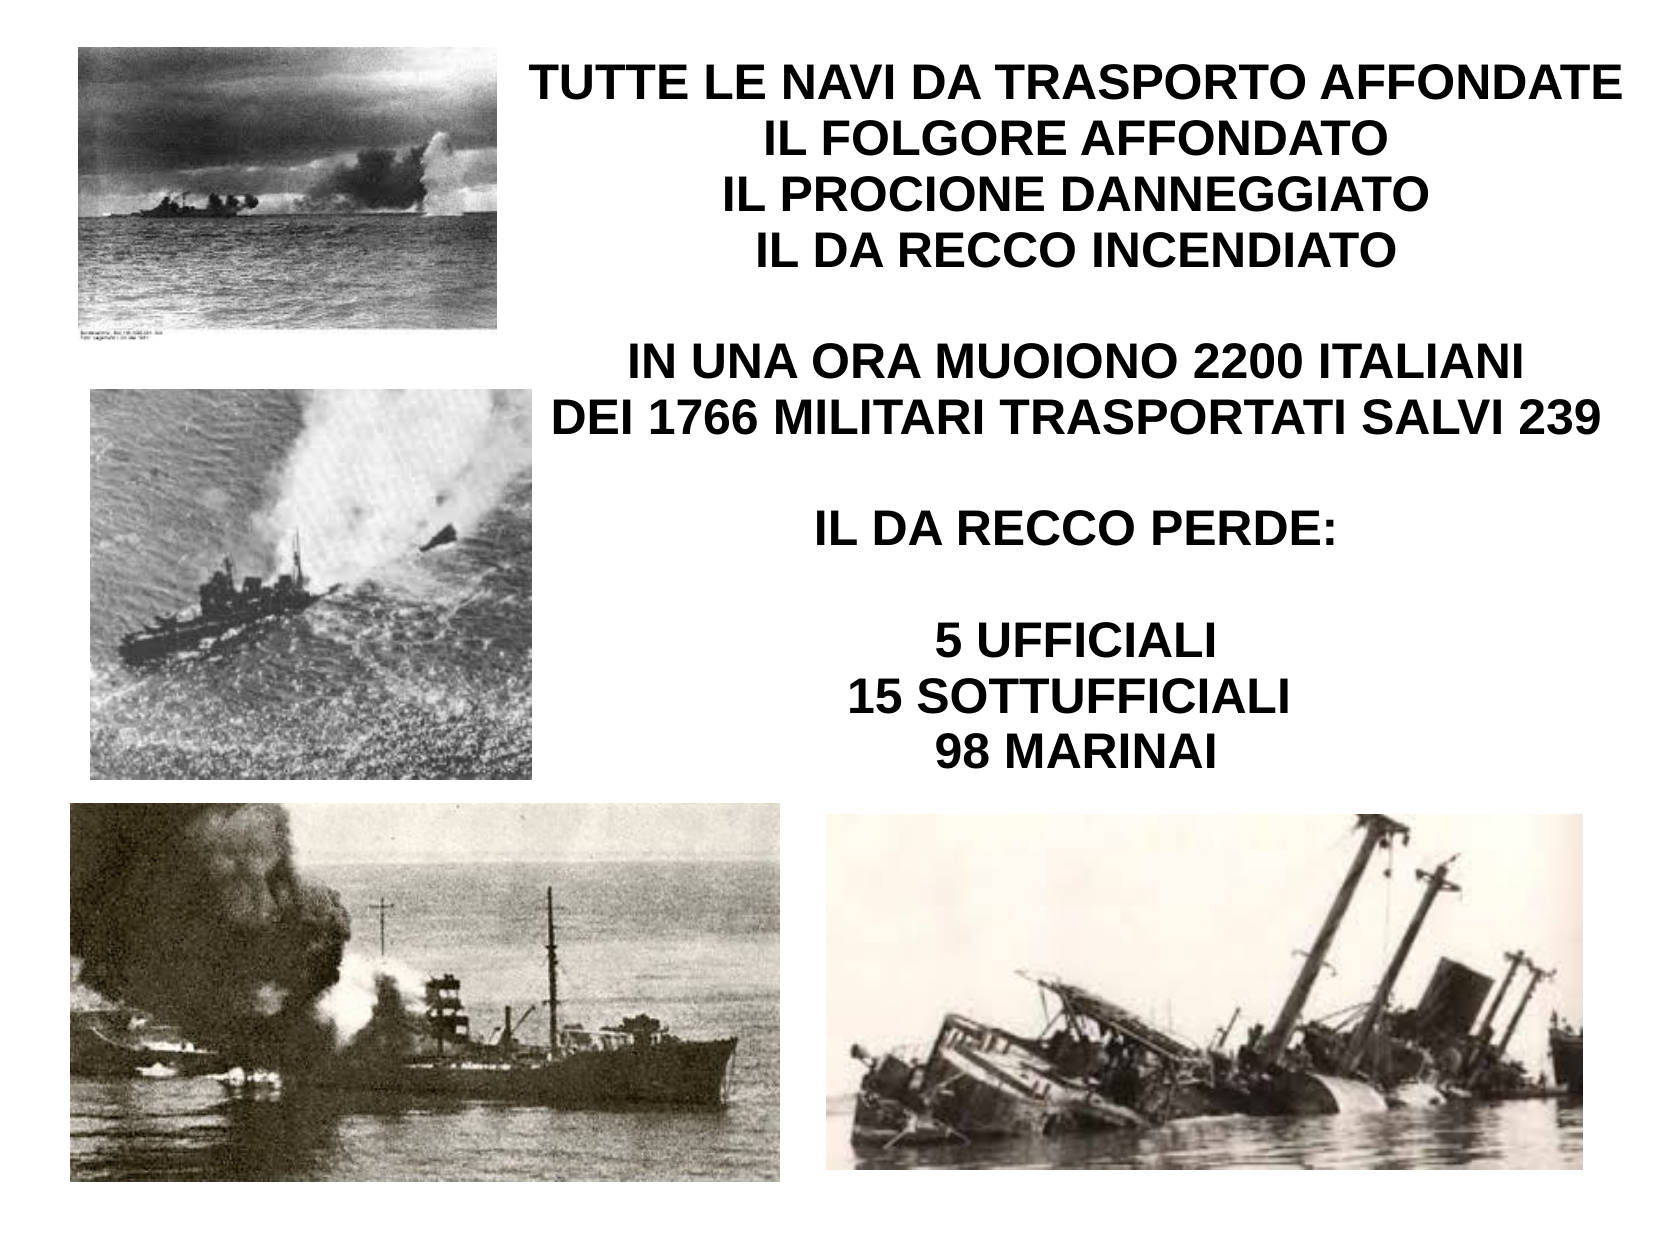

TUTTE LE NAVI DA TRASPORTO AFFONDATE
IL FOLGORE AFFONDATO
IL PROCIONE DANNEGGIATO
IL DA RECCO INCENDIATO
IN UNA ORA MUOIONO 2200 ITALIANI
DEI 1766 MILITARI TRASPORTATI SALVI 239
IL DA RECCO PERDE:
5 UFFICIALI
15 SOTTUFFICIALI
98 MARINAI